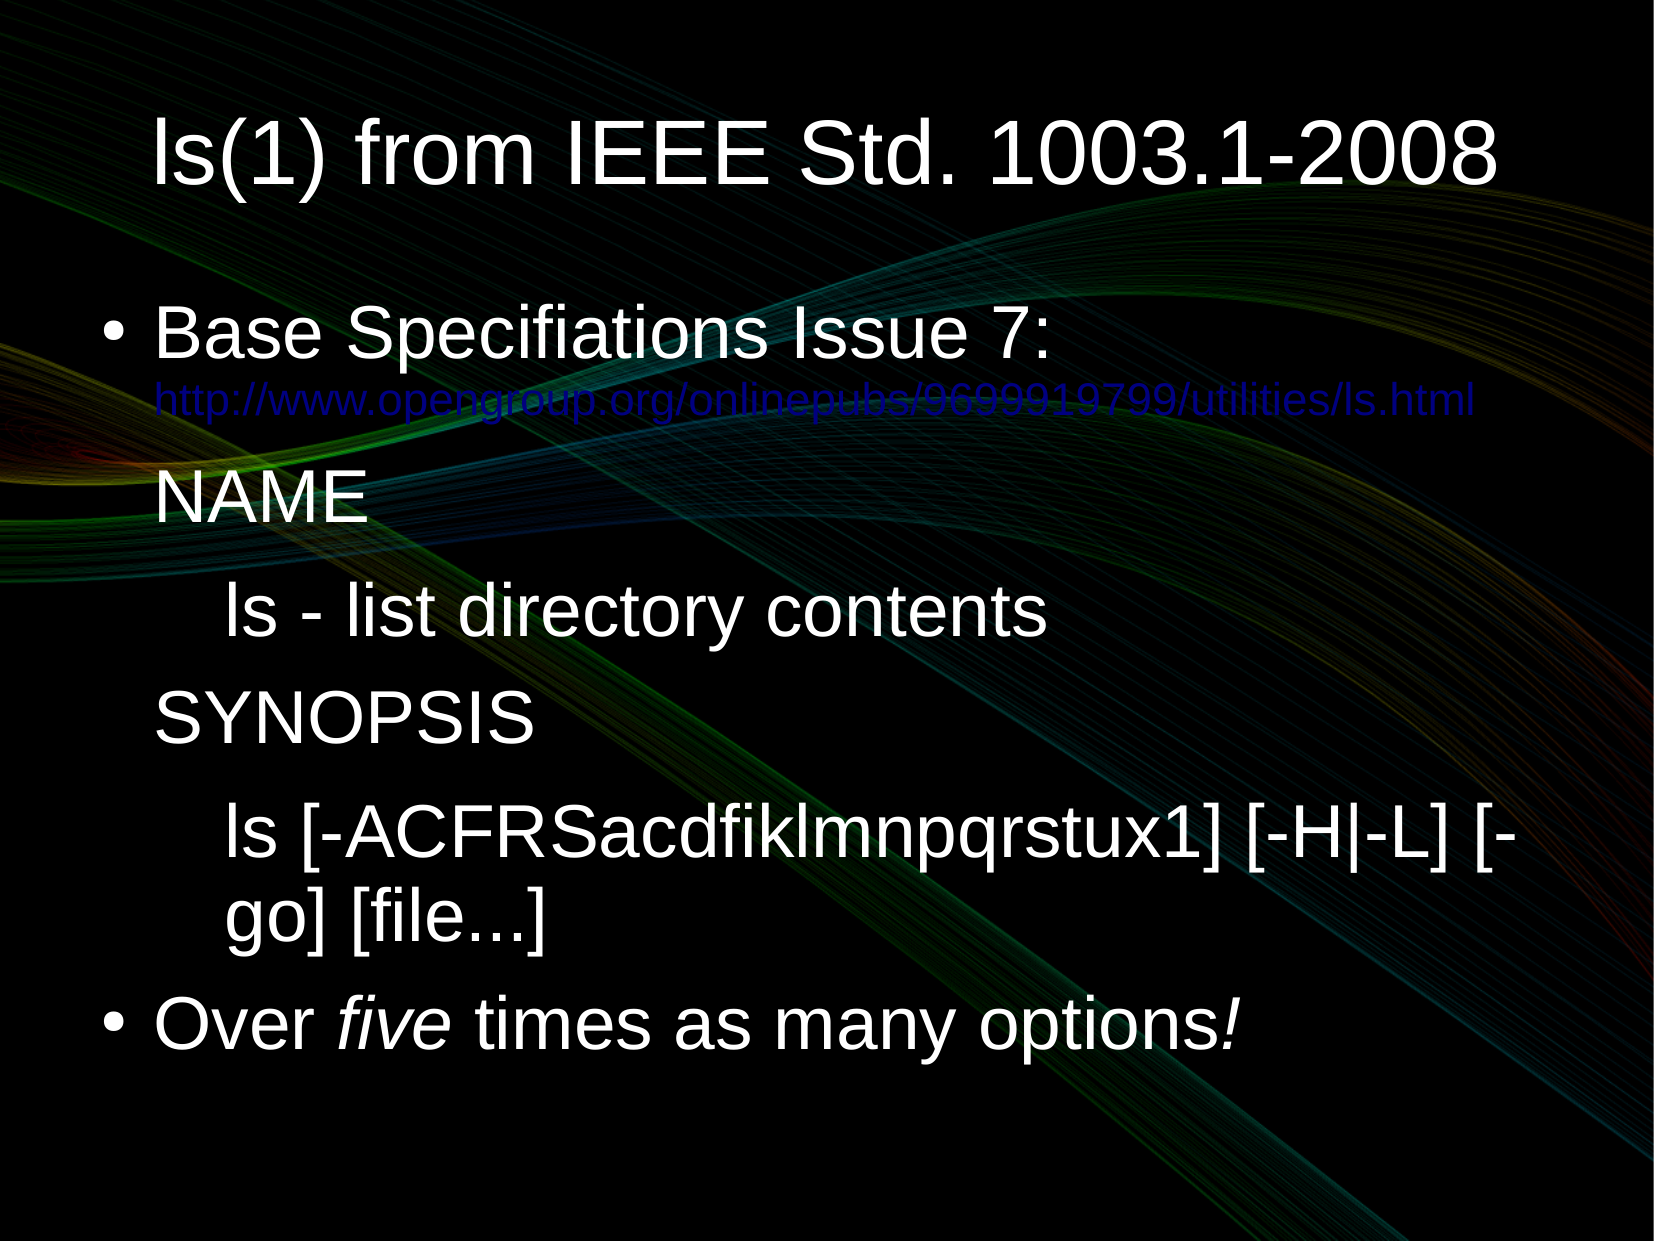

# ls(1) from IEEE Std. 1003.1-2008
Base Specifiations Issue 7: http://www.opengroup.org/onlinepubs/9699919799/utilities/ls.html
NAME
ls - list directory contents
SYNOPSIS
ls [-ACFRSacdfiklmnpqrstux1] [-H|-L] [-go] [file...]
Over five times as many options!